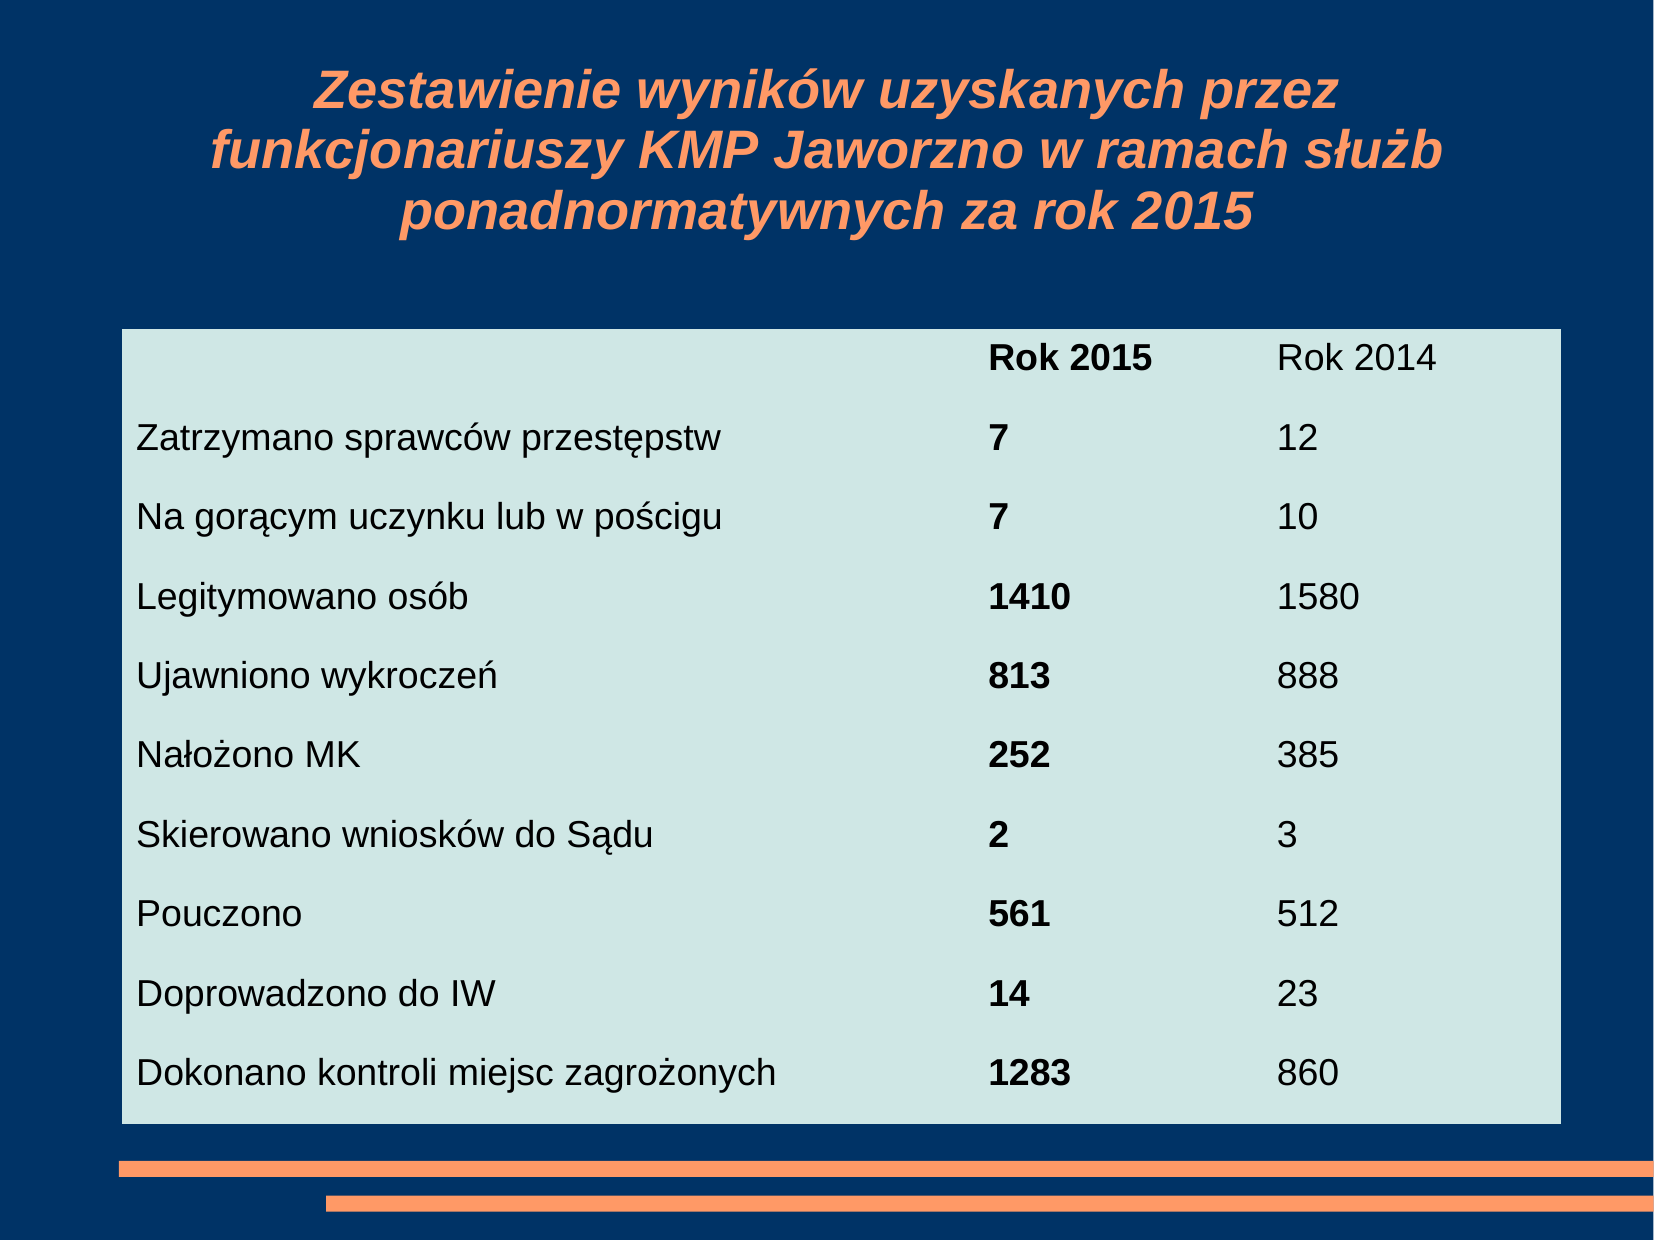

# Zestawienie wyników uzyskanych przez funkcjonariuszy KMP Jaworzno w ramach służb ponadnormatywnych za rok 2015
| | Rok 2015 | Rok 2014 |
| --- | --- | --- |
| Zatrzymano sprawców przestępstw | 7 | 12 |
| Na gorącym uczynku lub w pościgu | 7 | 10 |
| Legitymowano osób | 1410 | 1580 |
| Ujawniono wykroczeń | 813 | 888 |
| Nałożono MK | 252 | 385 |
| Skierowano wniosków do Sądu | 2 | 3 |
| Pouczono | 561 | 512 |
| Doprowadzono do IW | 14 | 23 |
| Dokonano kontroli miejsc zagrożonych | 1283 | 860 |